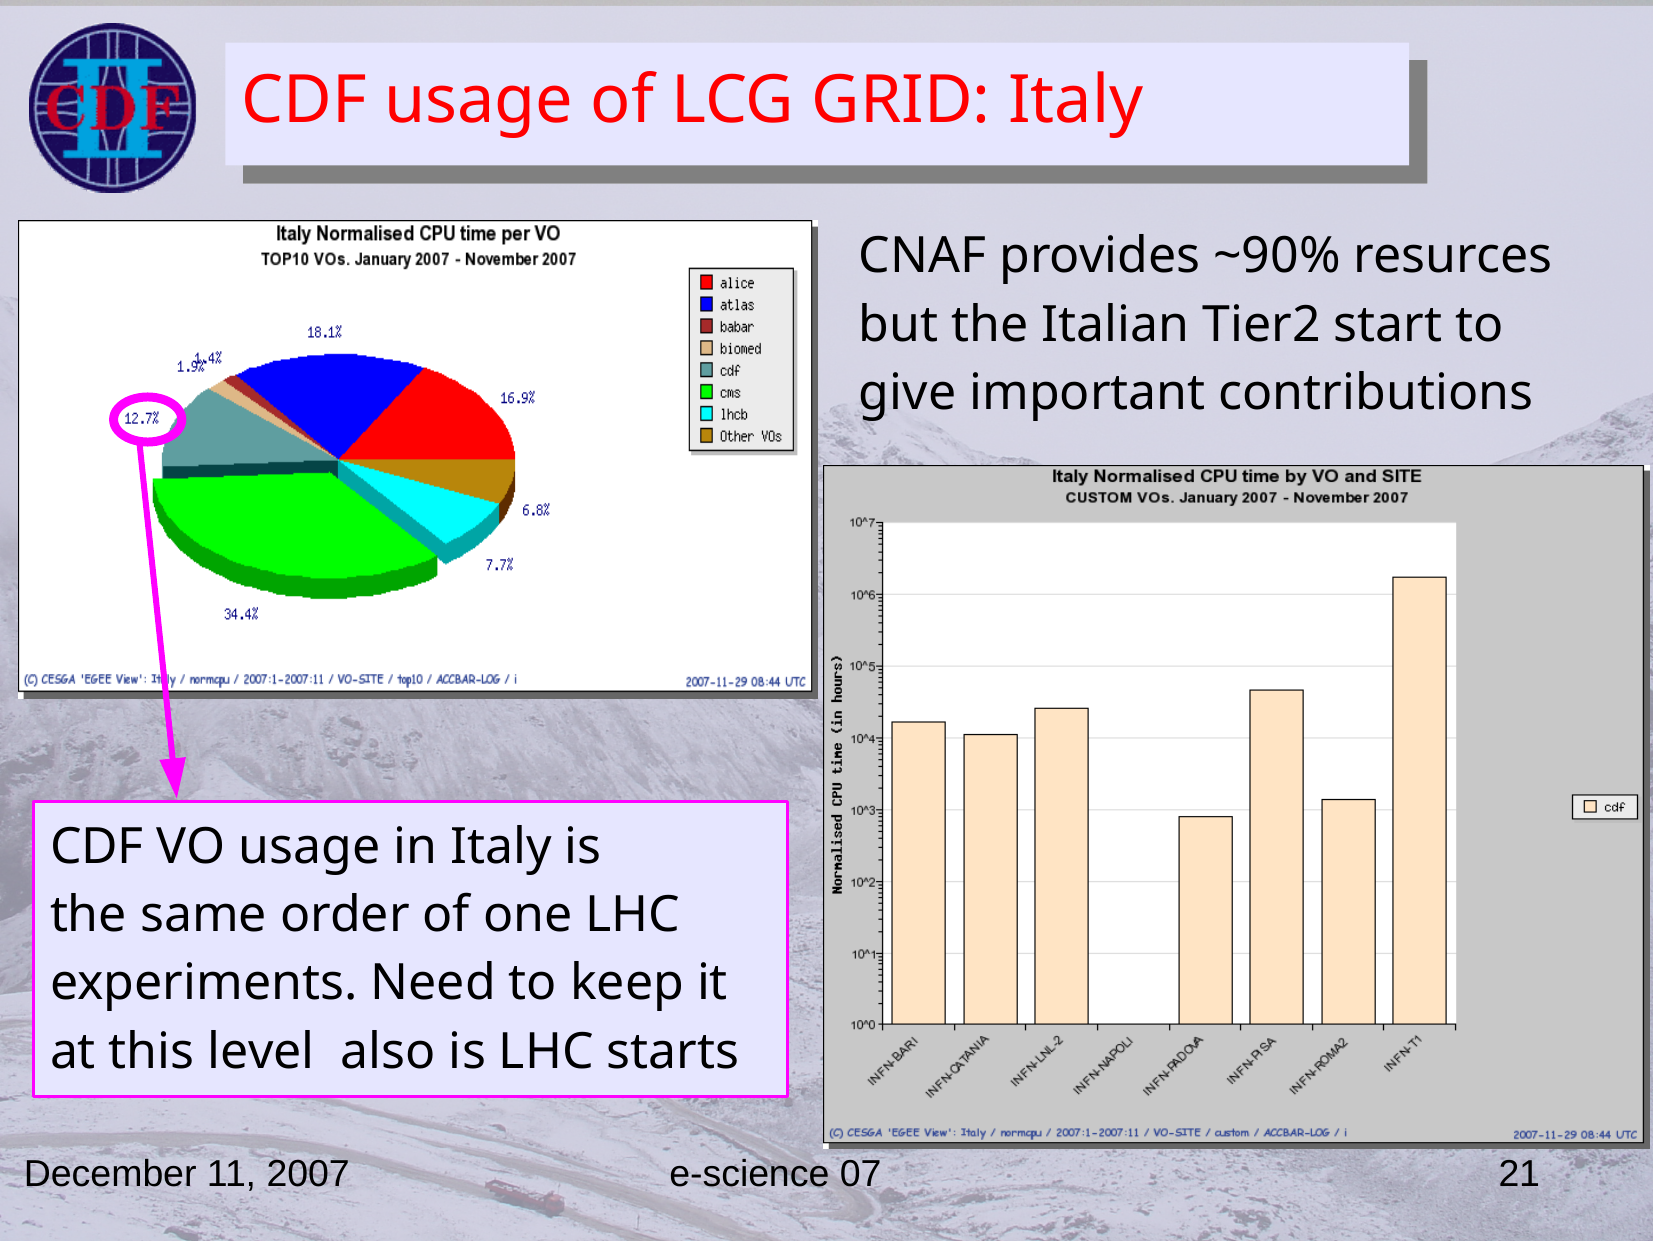

CDF usage of LCG GRID: Italy
CNAF provides ~90% resurces
but the Italian Tier2 start to
give important contributions
CDF VO usage in Italy is
the same order of one LHC
experiments. Need to keep it
at this level also is LHC starts
December 11, 2007
21
e-science 07
December 11, 2007